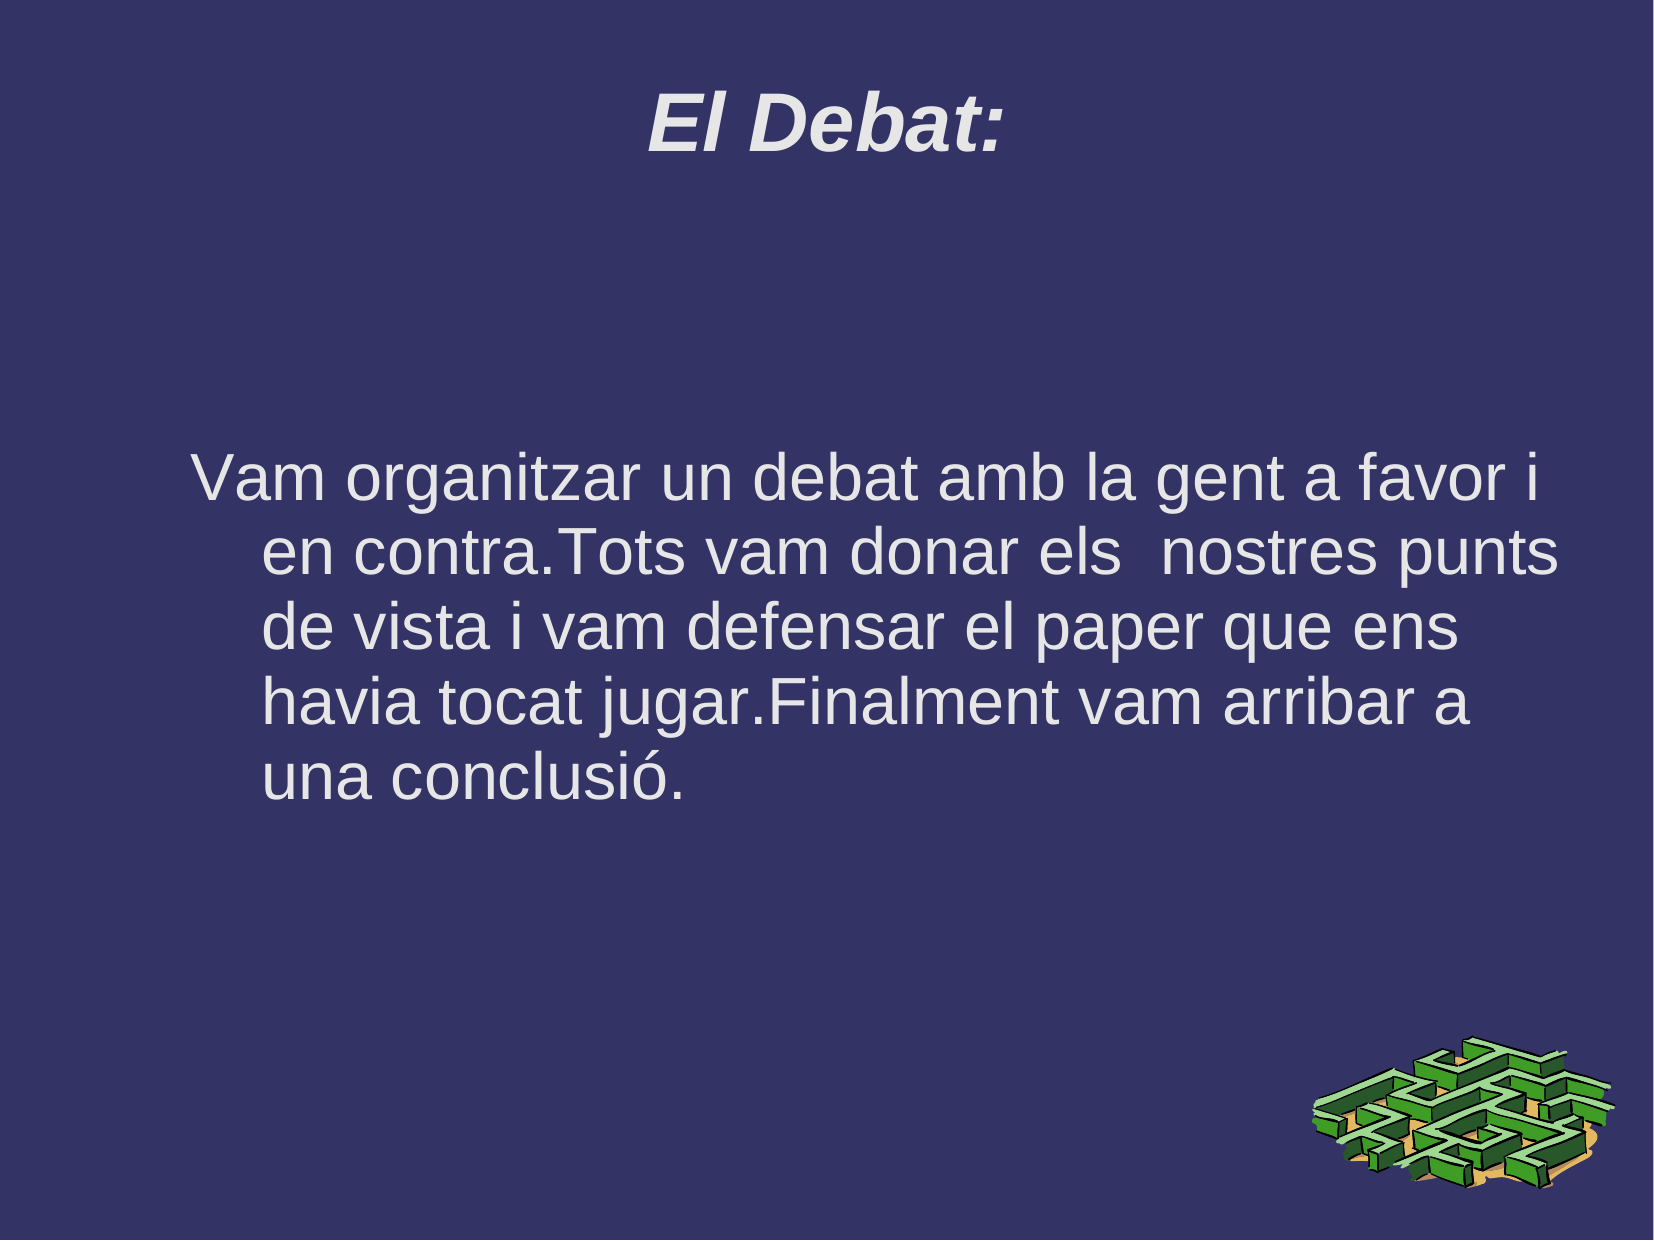

# El Debat:
Vam organitzar un debat amb la gent a favor i en contra.Tots vam donar els nostres punts de vista i vam defensar el paper que ens havia tocat jugar.Finalment vam arribar a una conclusió.